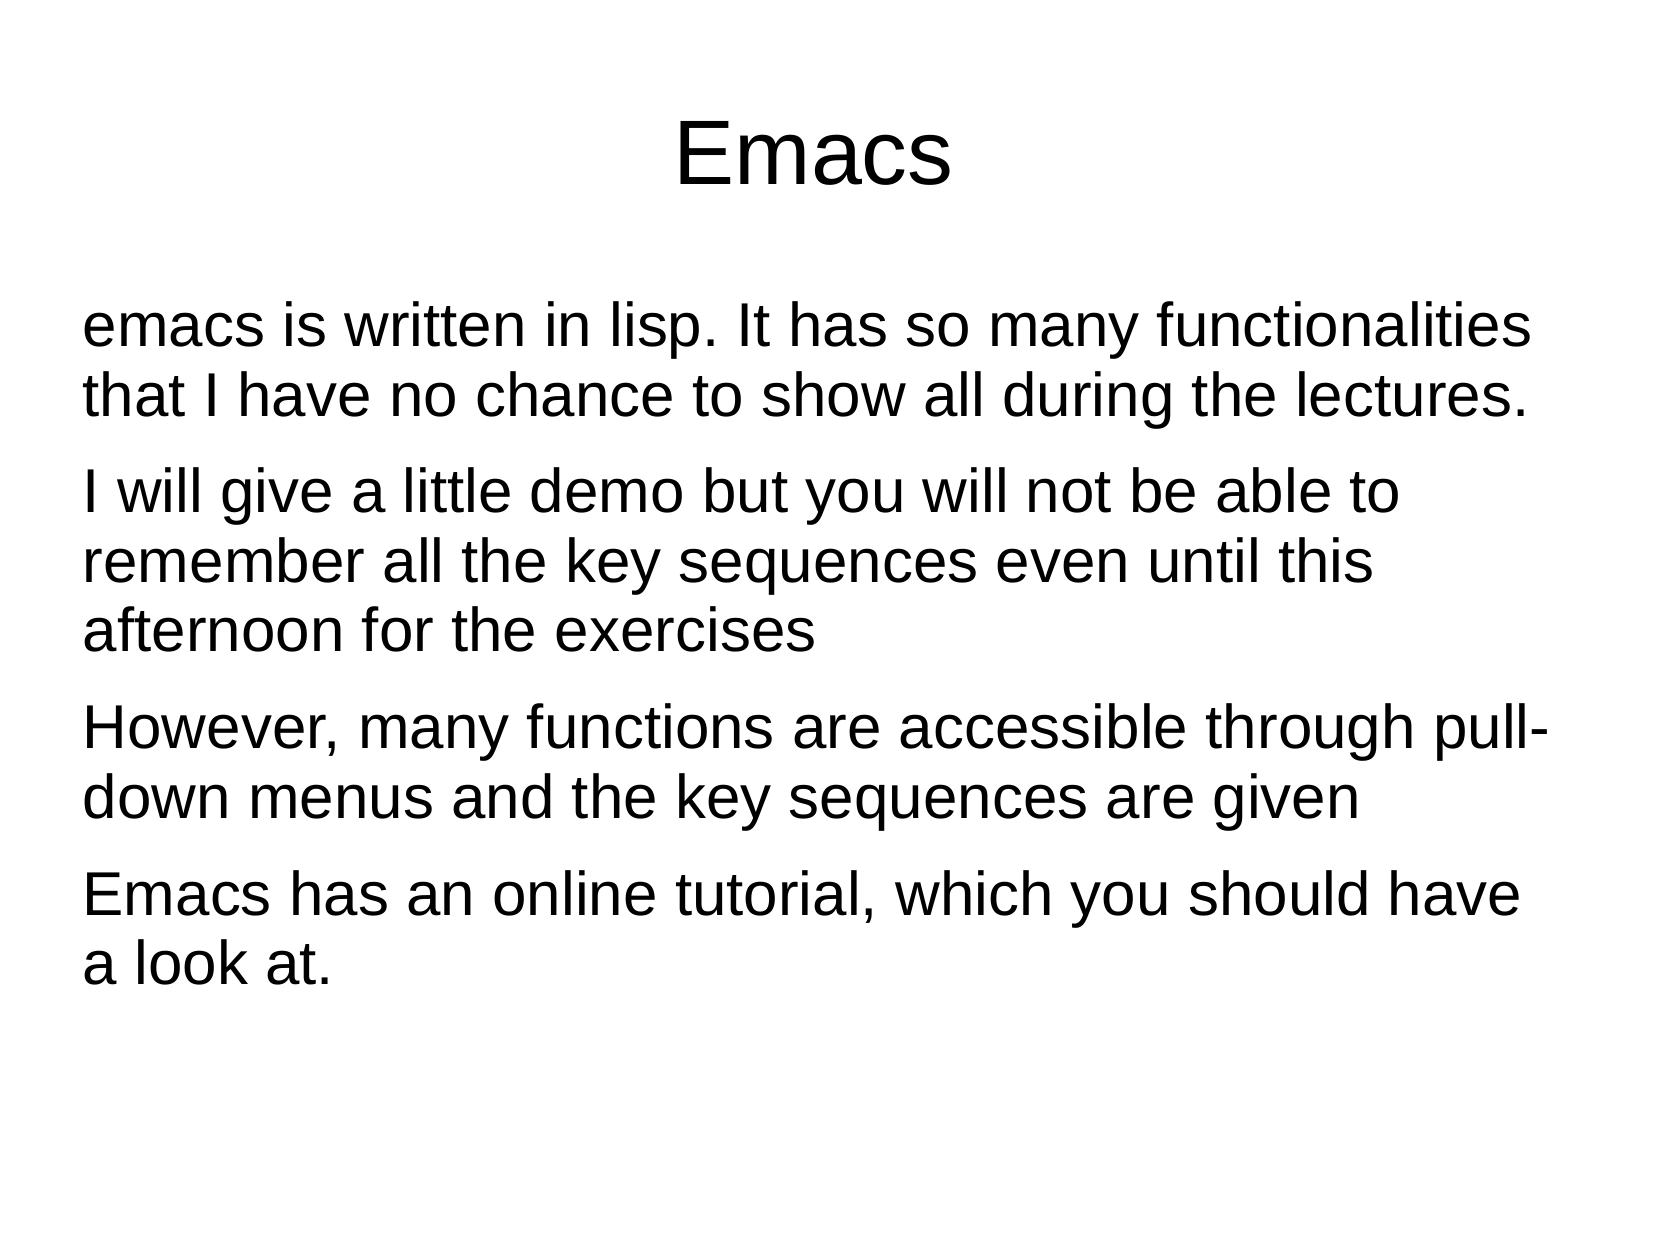

# Emacs
emacs is written in lisp. It has so many functionalities that I have no chance to show all during the lectures.
I will give a little demo but you will not be able to remember all the key sequences even until this afternoon for the exercises
However, many functions are accessible through pull-down menus and the key sequences are given
Emacs has an online tutorial, which you should have a look at.